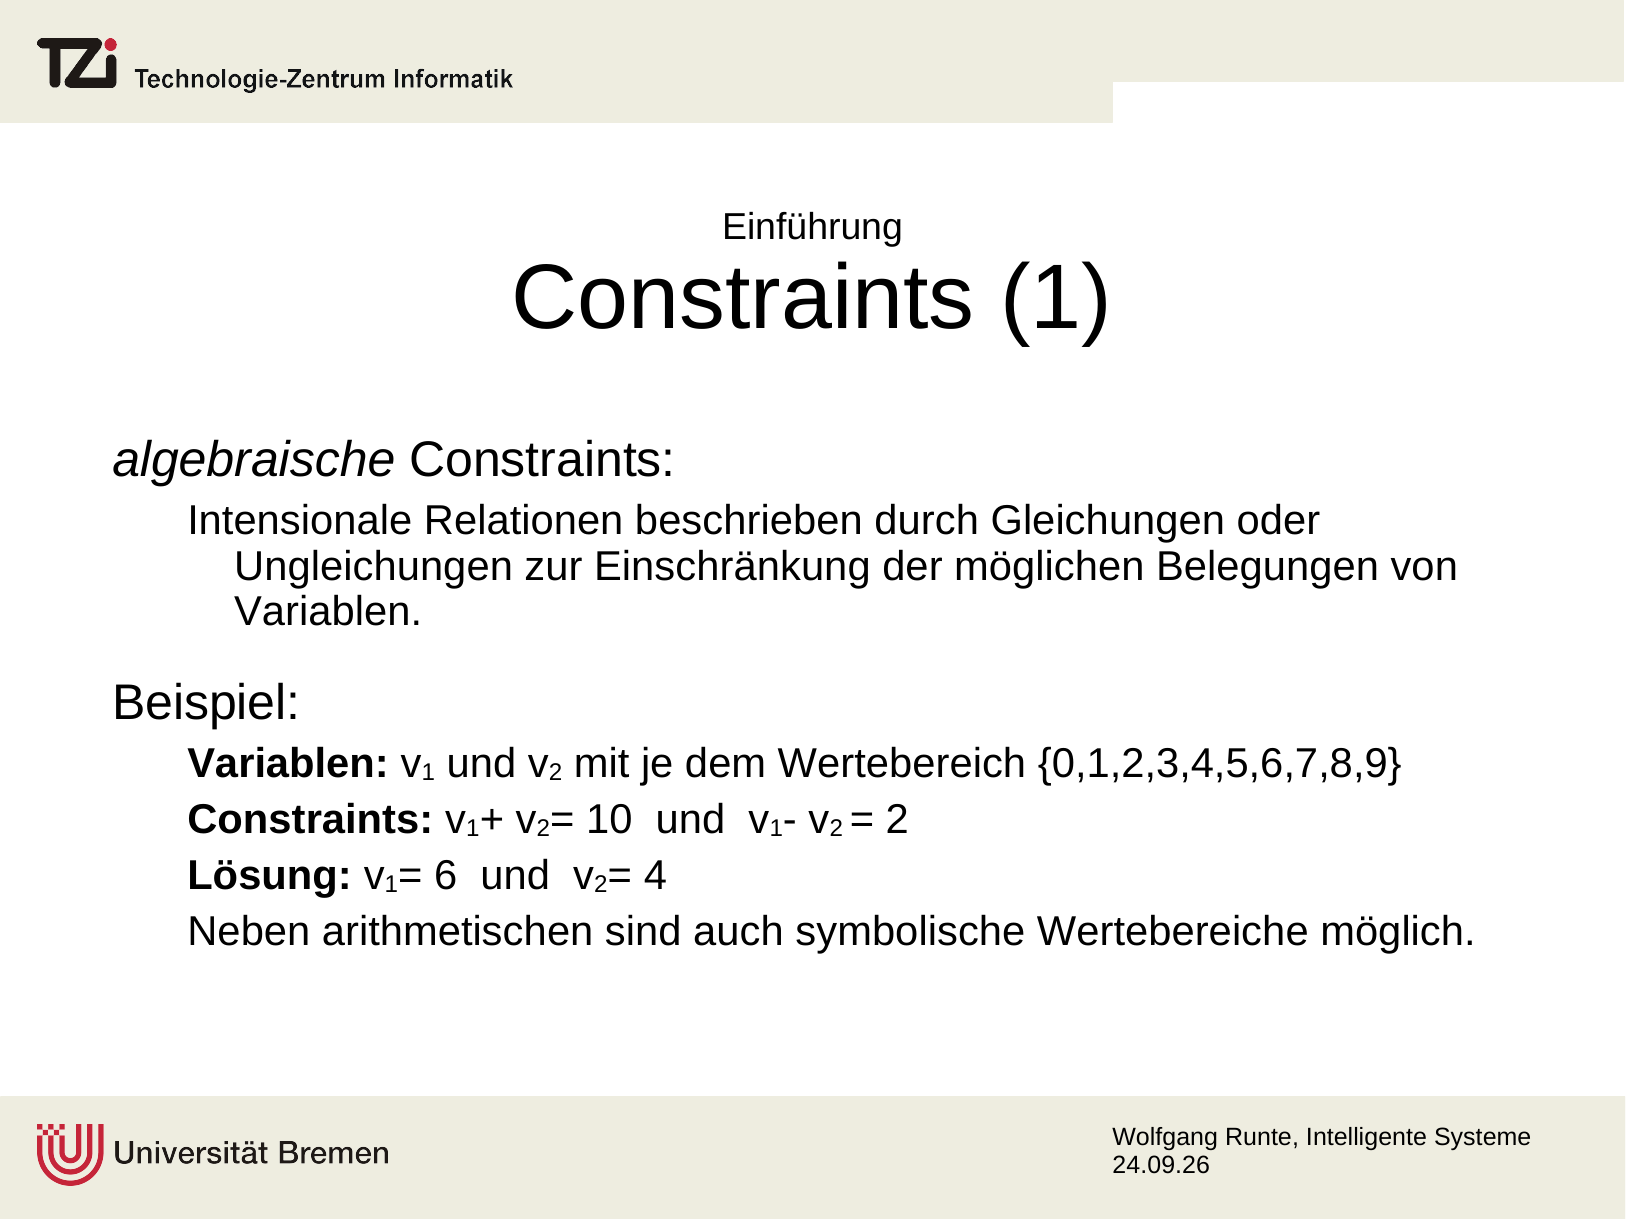

# Einführung Constraints (1)
algebraische Constraints:
Intensionale Relationen beschrieben durch Gleichungen oder Ungleichungen zur Einschränkung der möglichen Belegungen von Variablen.
Beispiel:
Variablen: v1 und v2 mit je dem Wertebereich {0,1,2,3,4,5,6,7,8,9}
Constraints: v1+ v2= 10 und v1- v2 = 2
Lösung: v1= 6 und v2= 4
Neben arithmetischen sind auch symbolische Wertebereiche möglich.